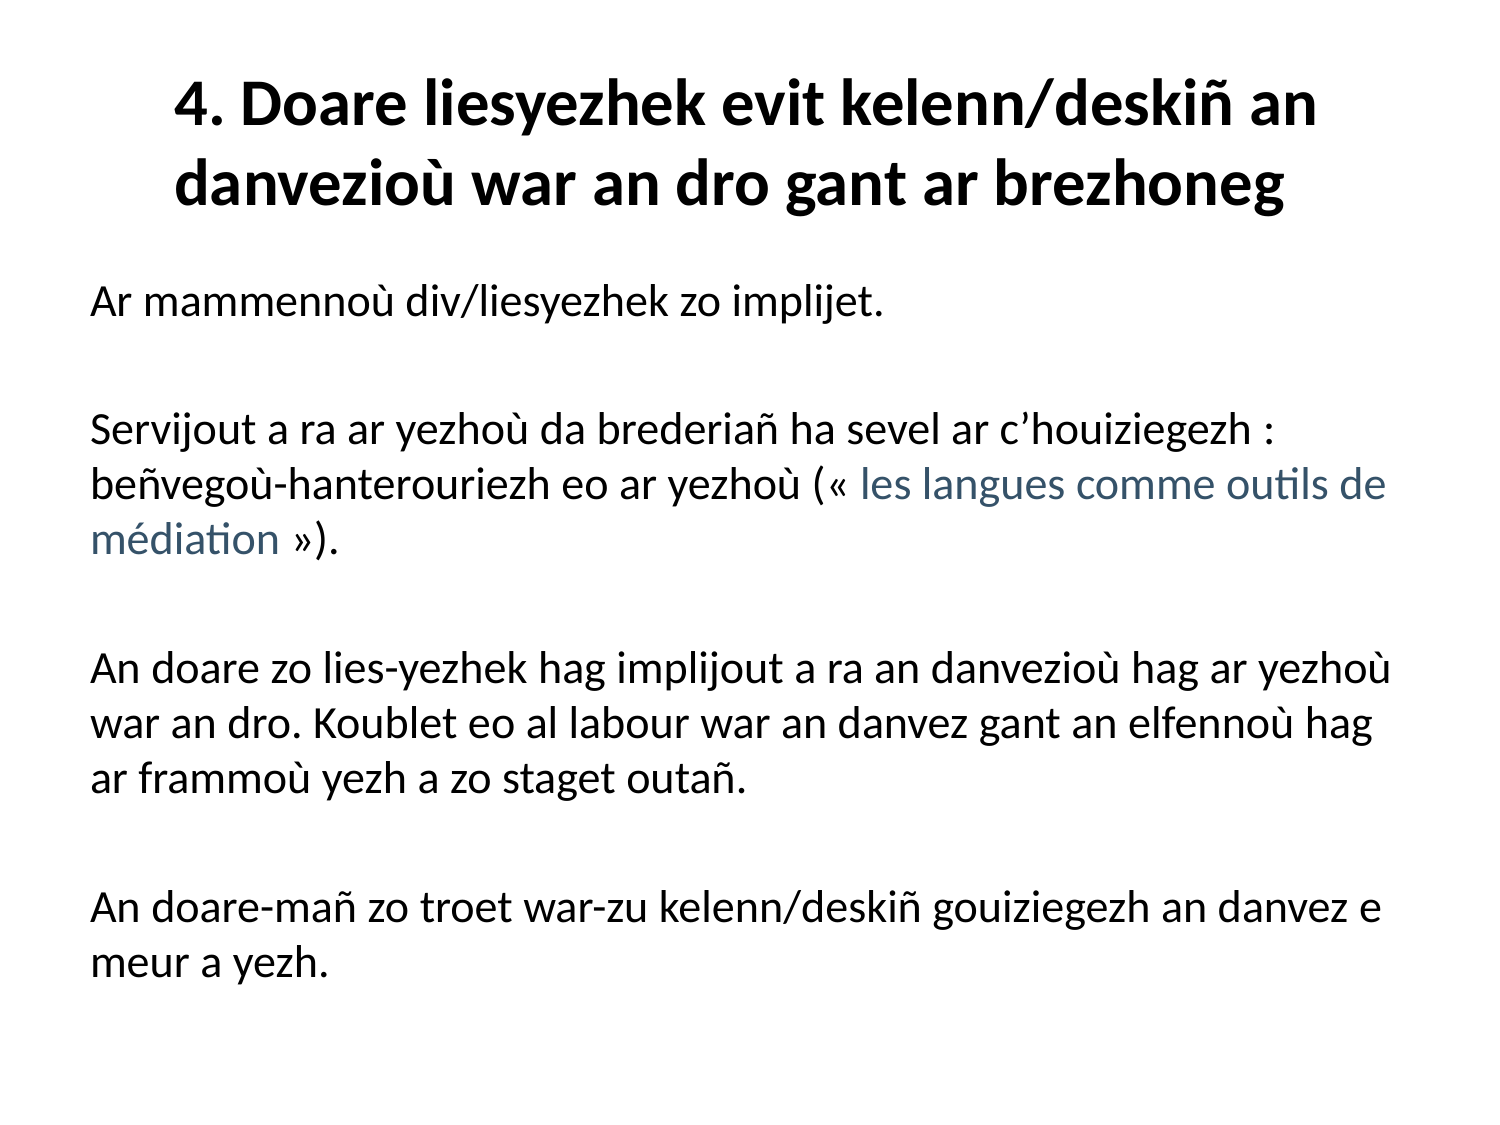

# 4. Doare liesyezhek evit kelenn/deskiñ an danvezioù war an dro gant ar brezhoneg
Ar mammennoù div/liesyezhek zo implijet.
Servijout a ra ar yezhoù da brederiañ ha sevel ar c’houiziegezh : beñvegoù-hanterouriezh eo ar yezhoù (« les langues comme outils de médiation »).
An doare zo lies-yezhek hag implijout a ra an danvezioù hag ar yezhoù war an dro. Koublet eo al labour war an danvez gant an elfennoù hag ar frammoù yezh a zo staget outañ.
An doare-mañ zo troet war-zu kelenn/deskiñ gouiziegezh an danvez e meur a yezh.